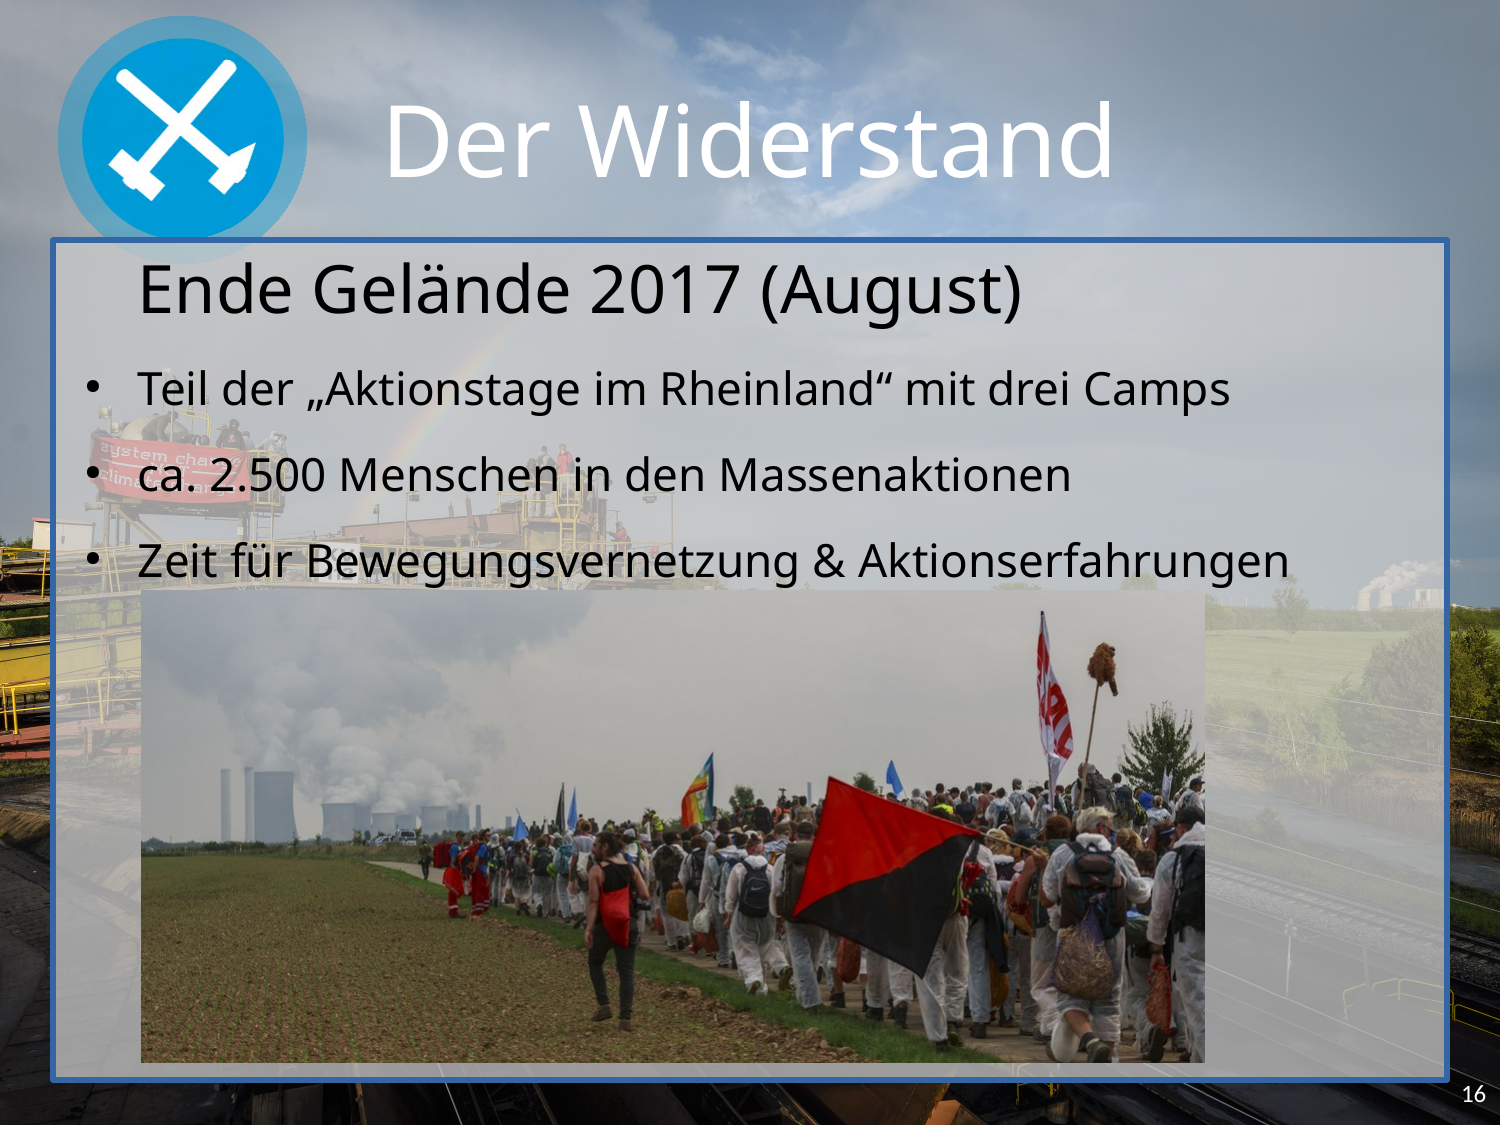

Der Widerstand
# Ende Gelände 2017 (August)
Teil der „Aktionstage im Rheinland“ mit drei Camps
ca. 2.500 Menschen in den Massenaktionen
Zeit für Bewegungsvernetzung & Aktionserfahrungen
16